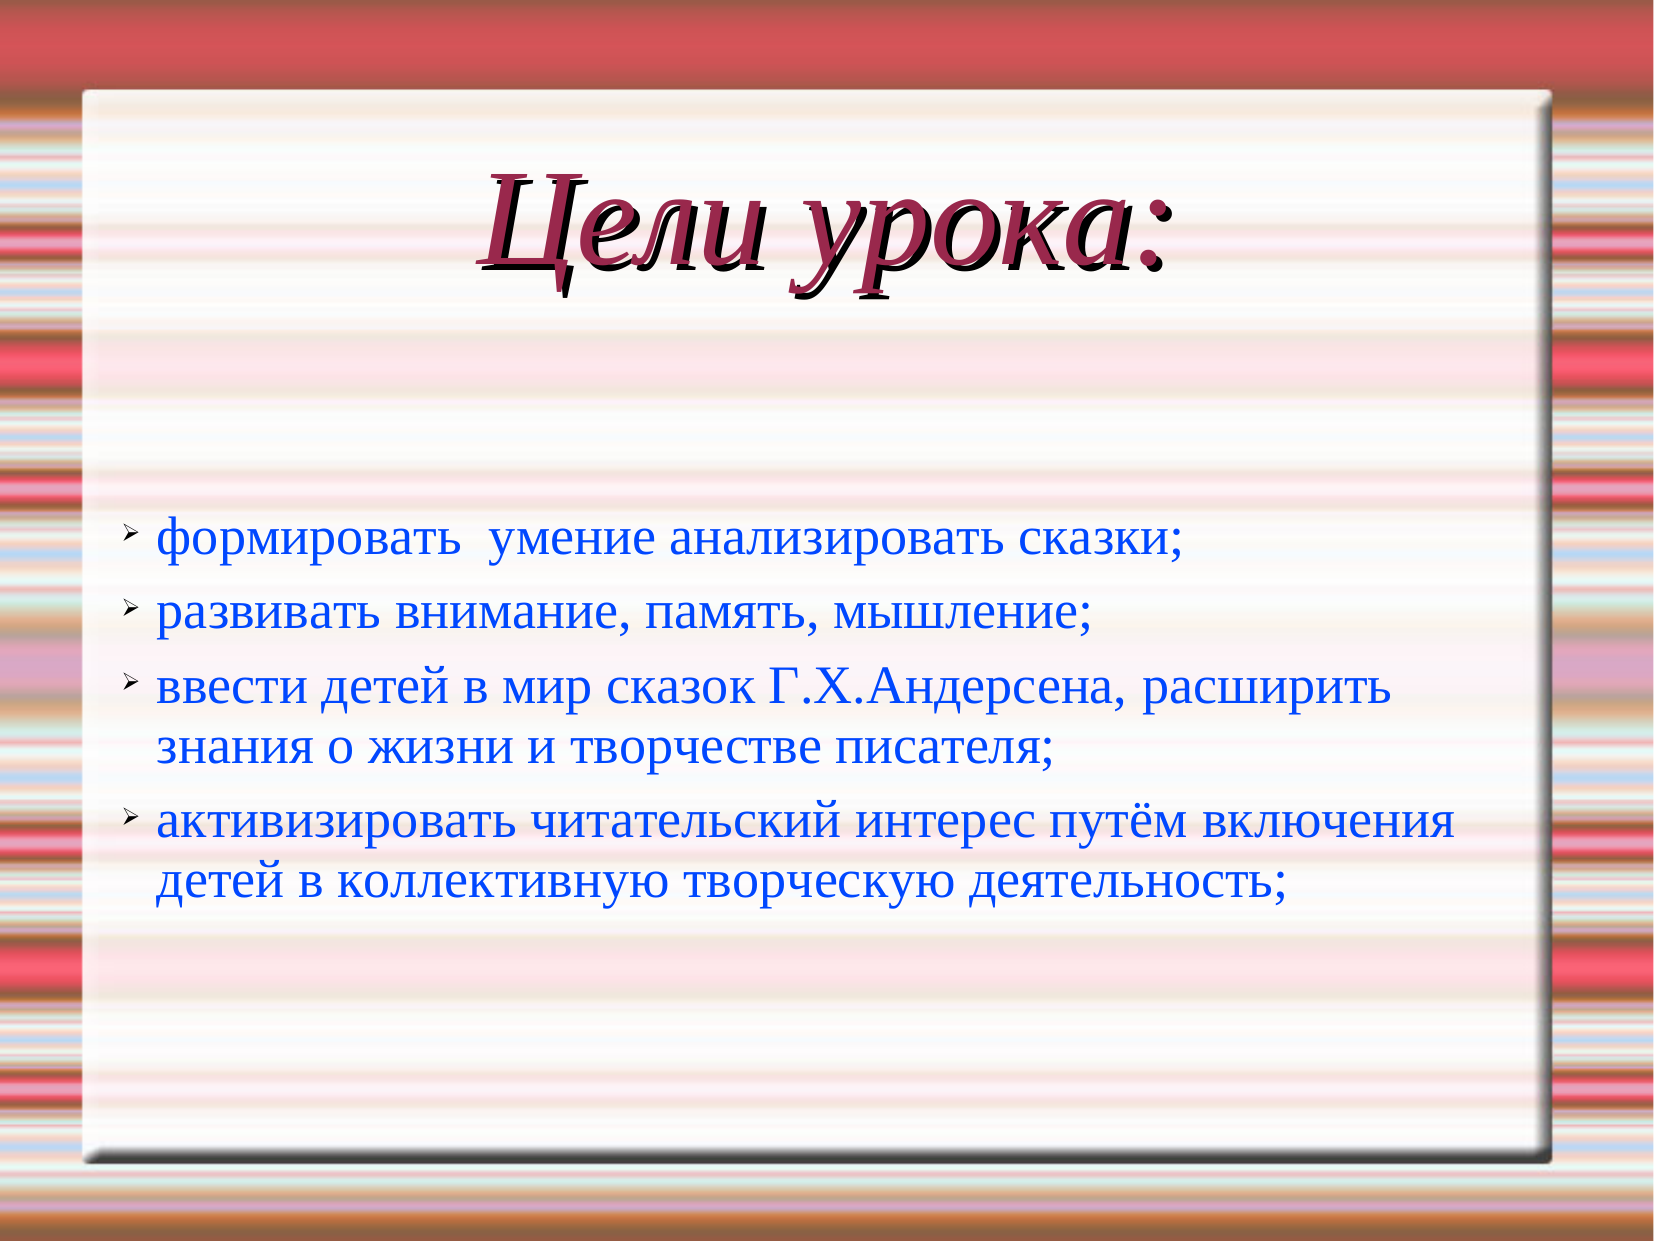

# Цели урока:
формировать умение анализировать сказки;
развивать внимание, память, мышление;
ввести детей в мир сказок Г.Х.Андерсена, расширить знания о жизни и творчестве писателя;
активизировать читательский интерес путём включения детей в коллективную творческую деятельность;